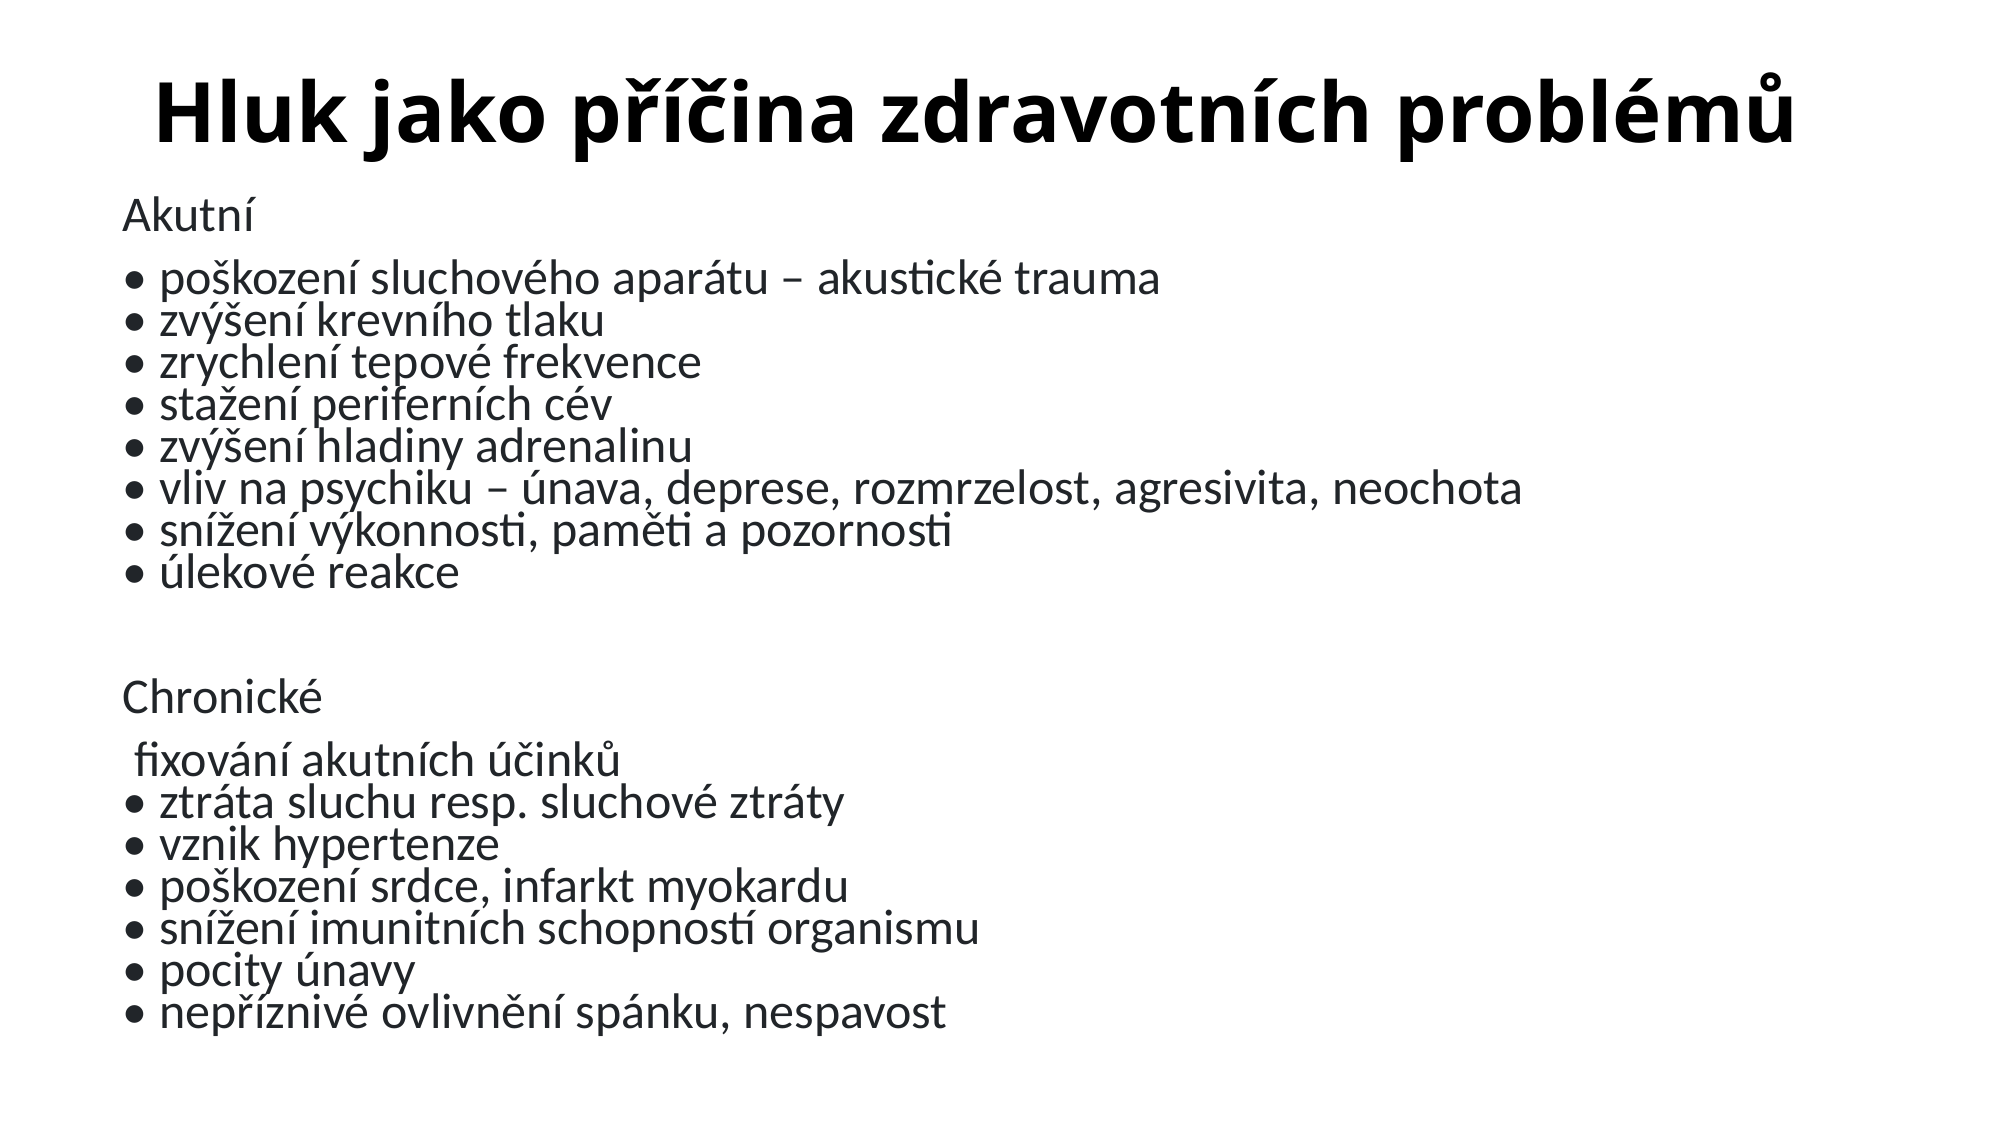

# Hluk jako příčina zdravotních problémů
Akutní
• poškození sluchového aparátu – akustické trauma
• zvýšení krevního tlaku
• zrychlení tepové frekvence
• stažení periferních cév
• zvýšení hladiny adrenalinu
• vliv na psychiku – únava, deprese, rozmrzelost, agresivita, neochota
• snížení výkonnosti, paměti a pozornosti
• úlekové reakce
Chronické
 fixování akutních účinků
• ztráta sluchu resp. sluchové ztráty
• vznik hypertenze
• poškození srdce, infarkt myokardu
• snížení imunitních schopností organismu
• pocity únavy
• nepříznivé ovlivnění spánku, nespavost